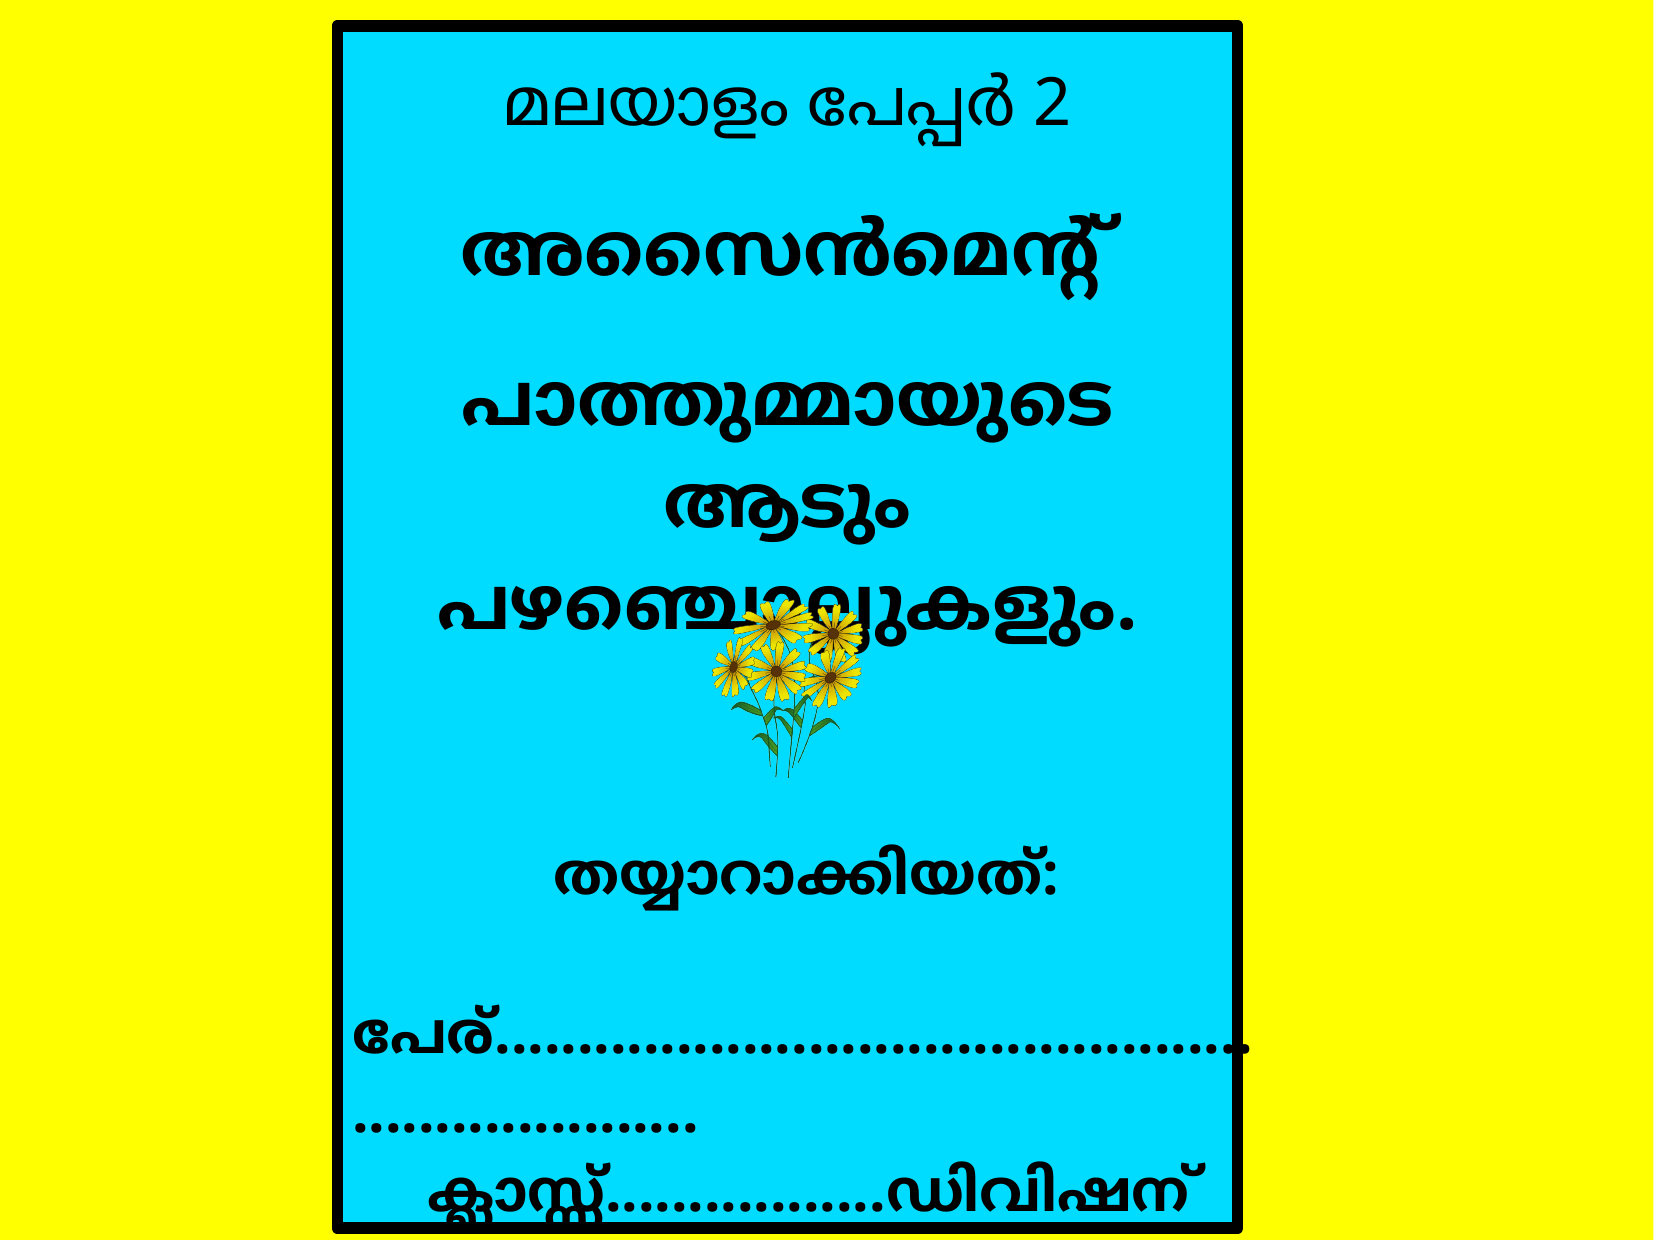

മലയാളം പേപ്പര്‍ 2
അസൈന്‍മെന്റ്
പാത്തുമ്മായുടെ ആടും
പഴഞ്ചൊല്ലുകളും.
തയ്യാറാക്കിയത്:
പേര്...................................................................
	ക്ലാസ്സ്.................ഡിവിഷന്‍......................നമ്പര്‍